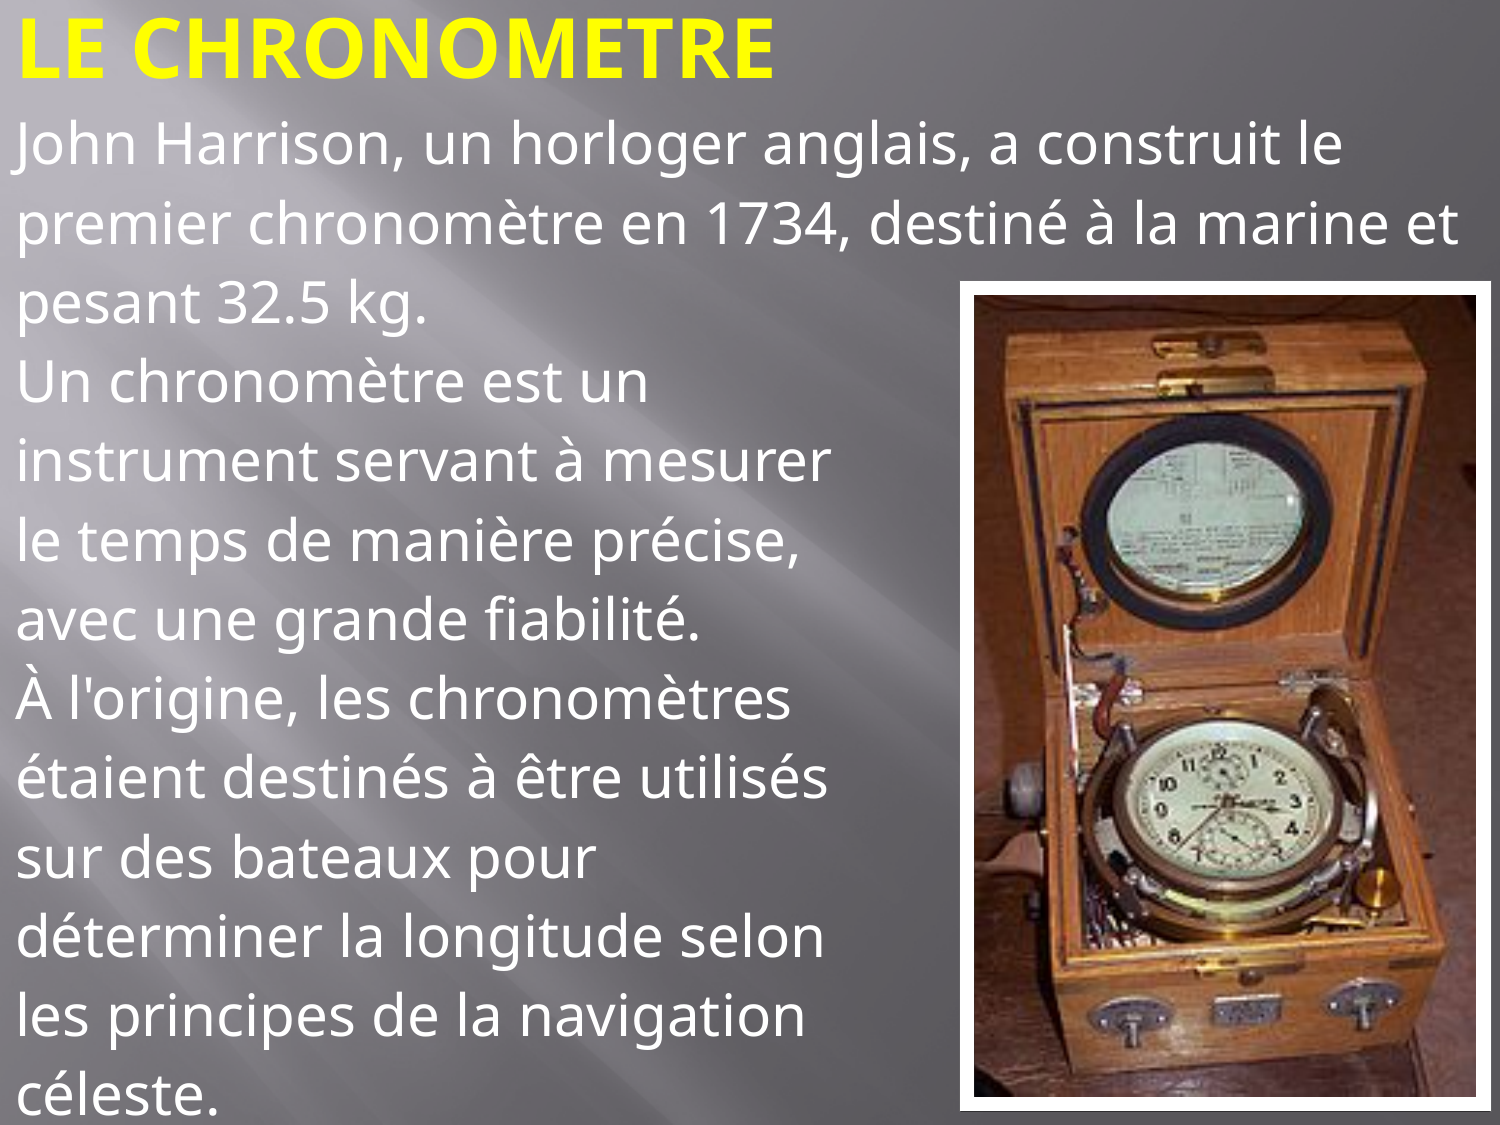

LE CHRONOMETRE
John Harrison, un horloger anglais, a construit le premier chronomètre en 1734, destiné à la marine et pesant 32.5 kg.
Un chronomètre est un
instrument servant à mesurer
le temps de manière précise,
avec une grande fiabilité.
À l'origine, les chronomètres
étaient destinés à être utilisés
sur des bateaux pour
déterminer la longitude selon
les principes de la navigation
céleste.